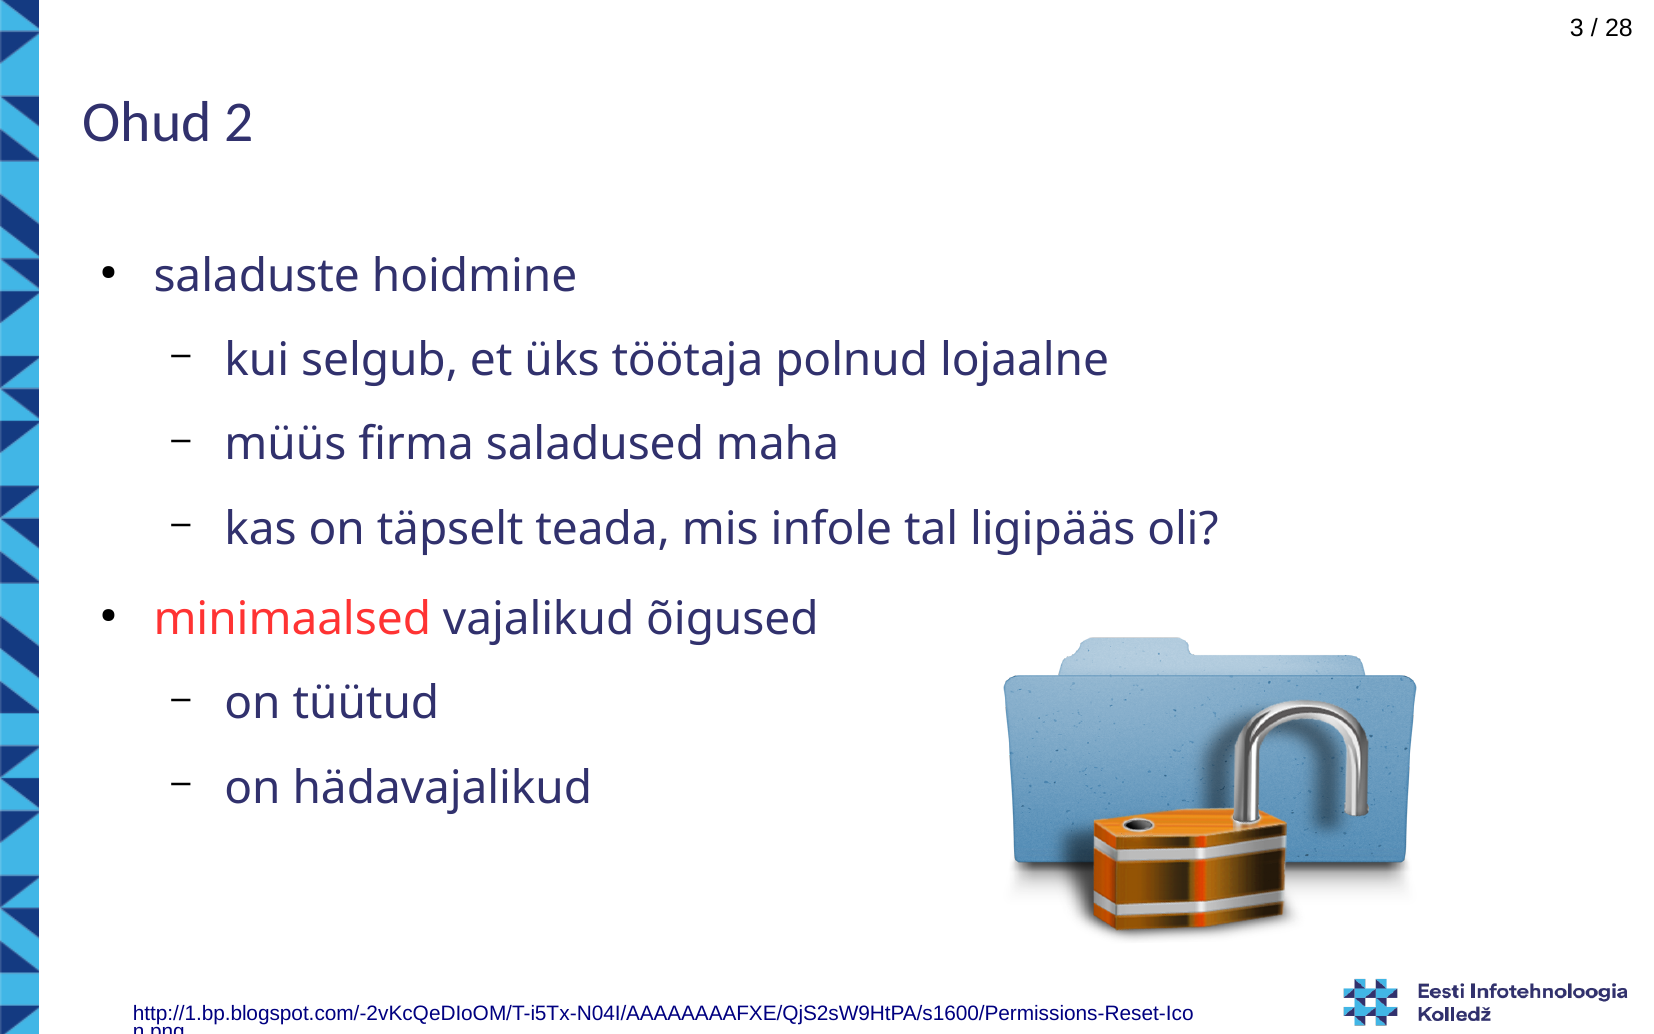

# Ohud 2
saladuste hoidmine
kui selgub, et üks töötaja polnud lojaalne
müüs firma saladused maha
kas on täpselt teada, mis infole tal ligipääs oli?
minimaalsed vajalikud õigused
on tüütud
on hädavajalikud
http://1.bp.blogspot.com/-2vKcQeDIoOM/T-i5Tx-N04I/AAAAAAAAFXE/QjS2sW9HtPA/s1600/Permissions-Reset-Icon.png